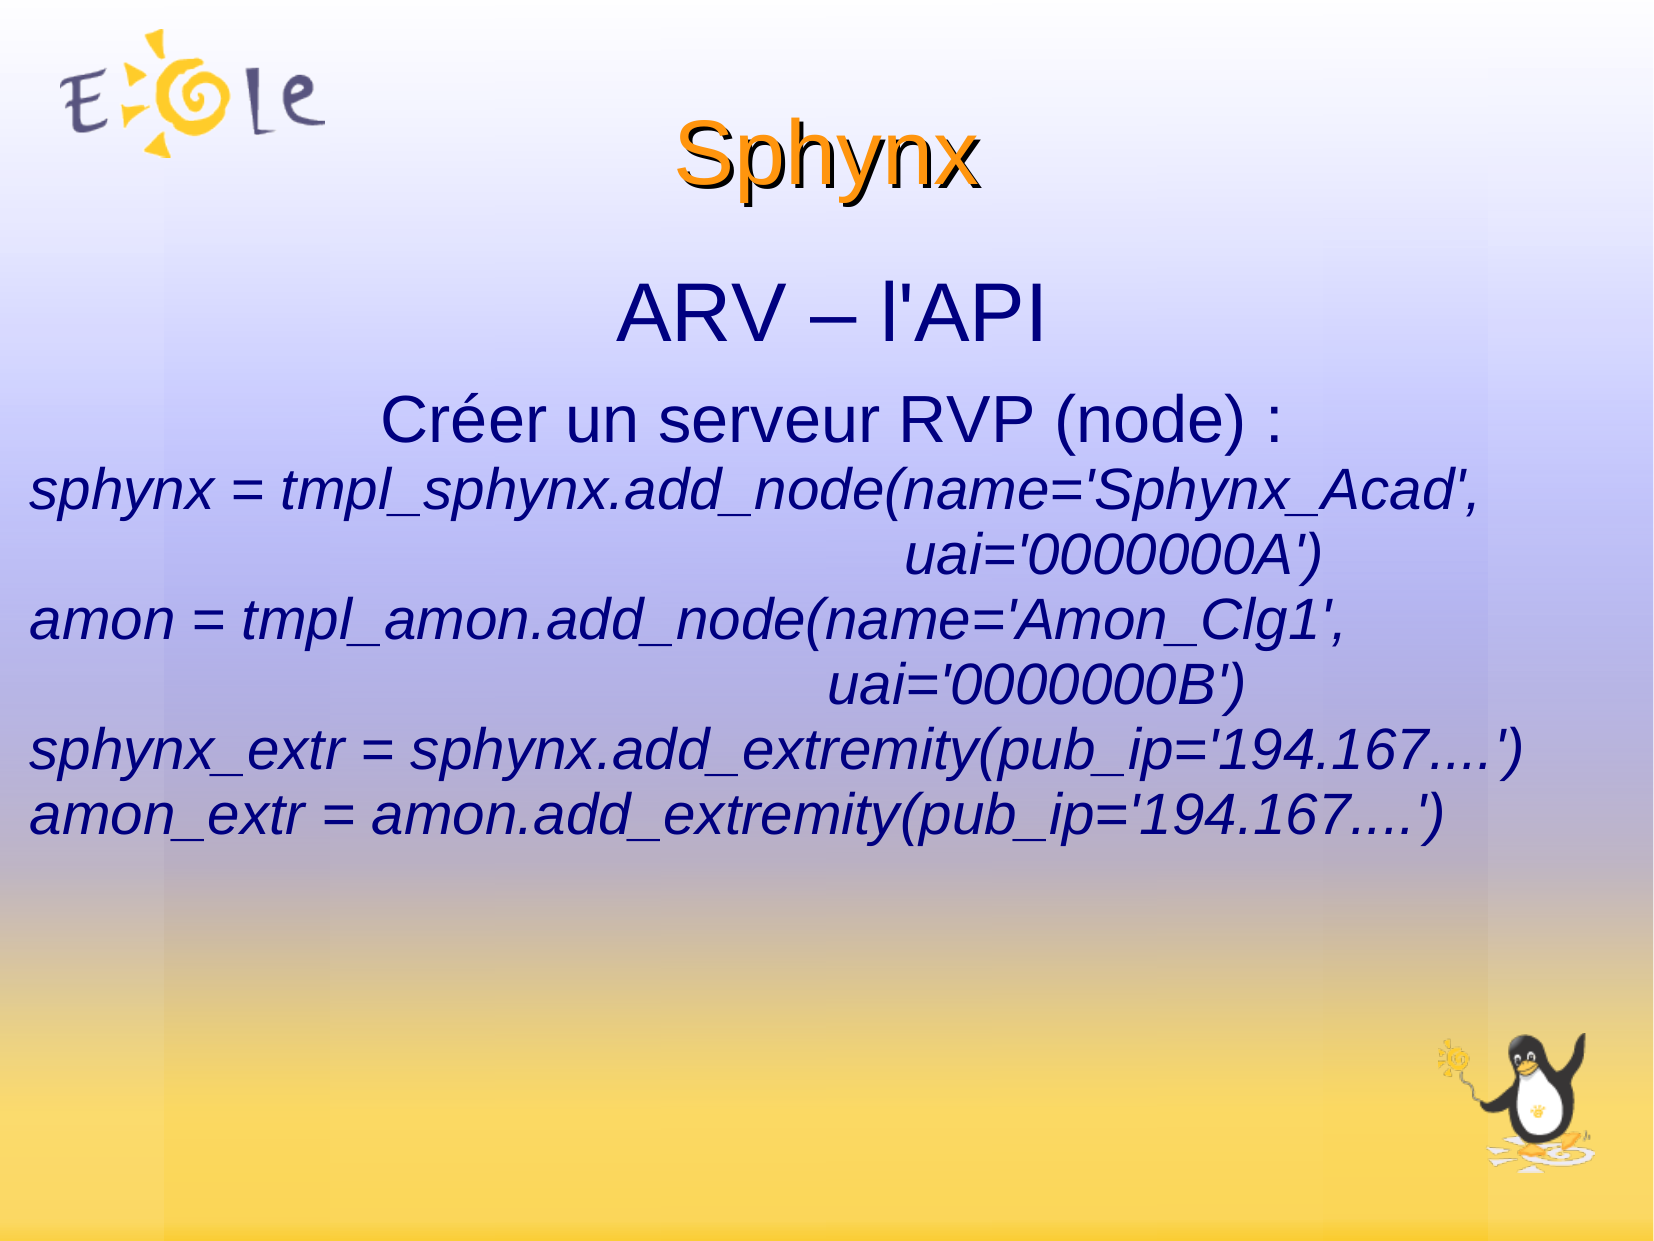

# Sphynx
ARV – l'API
Créer un serveur RVP (node) :
sphynx = tmpl_sphynx.add_node(name='Sphynx_Acad',
uai='0000000A')
amon = tmpl_amon.add_node(name='Amon_Clg1',
uai='0000000B')
sphynx_extr = sphynx.add_extremity(pub_ip='194.167....')
amon_extr = amon.add_extremity(pub_ip='194.167....')